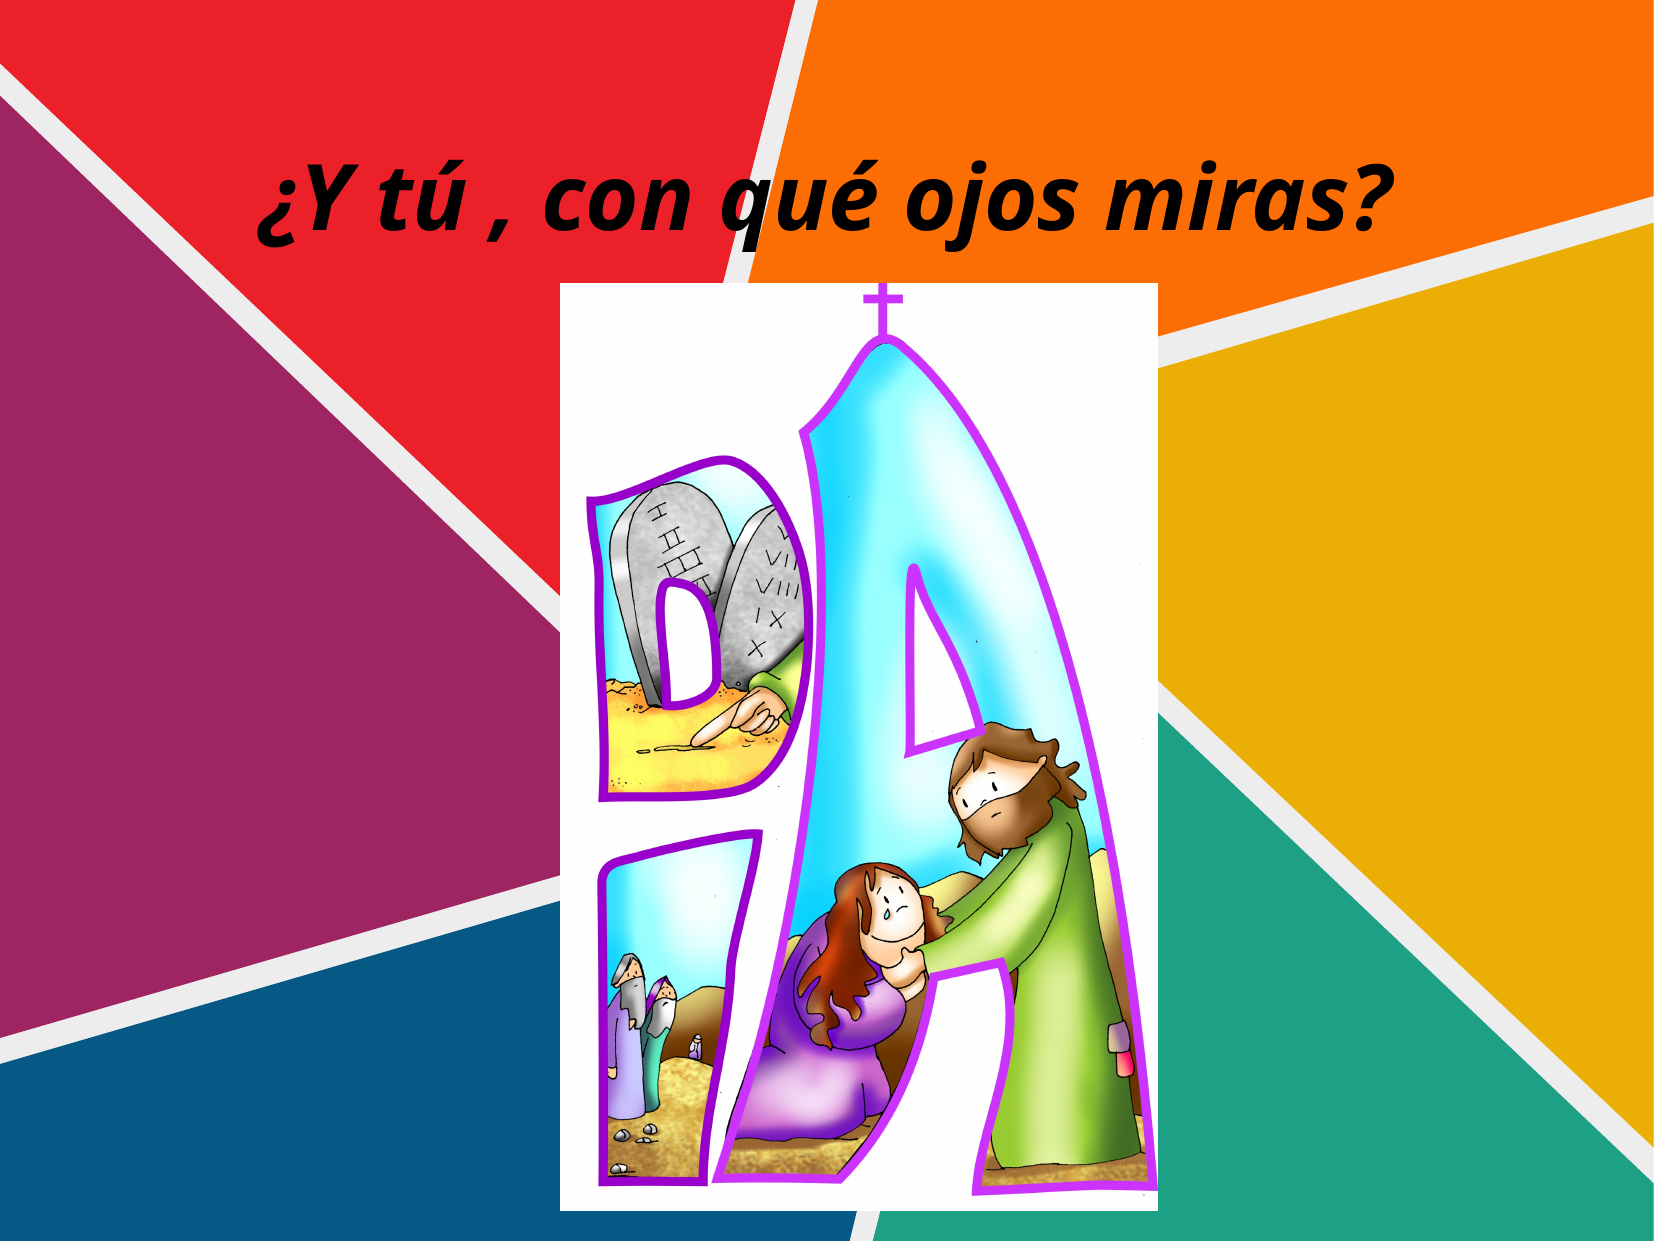

# ¿Y tú , con qué ojos miras?